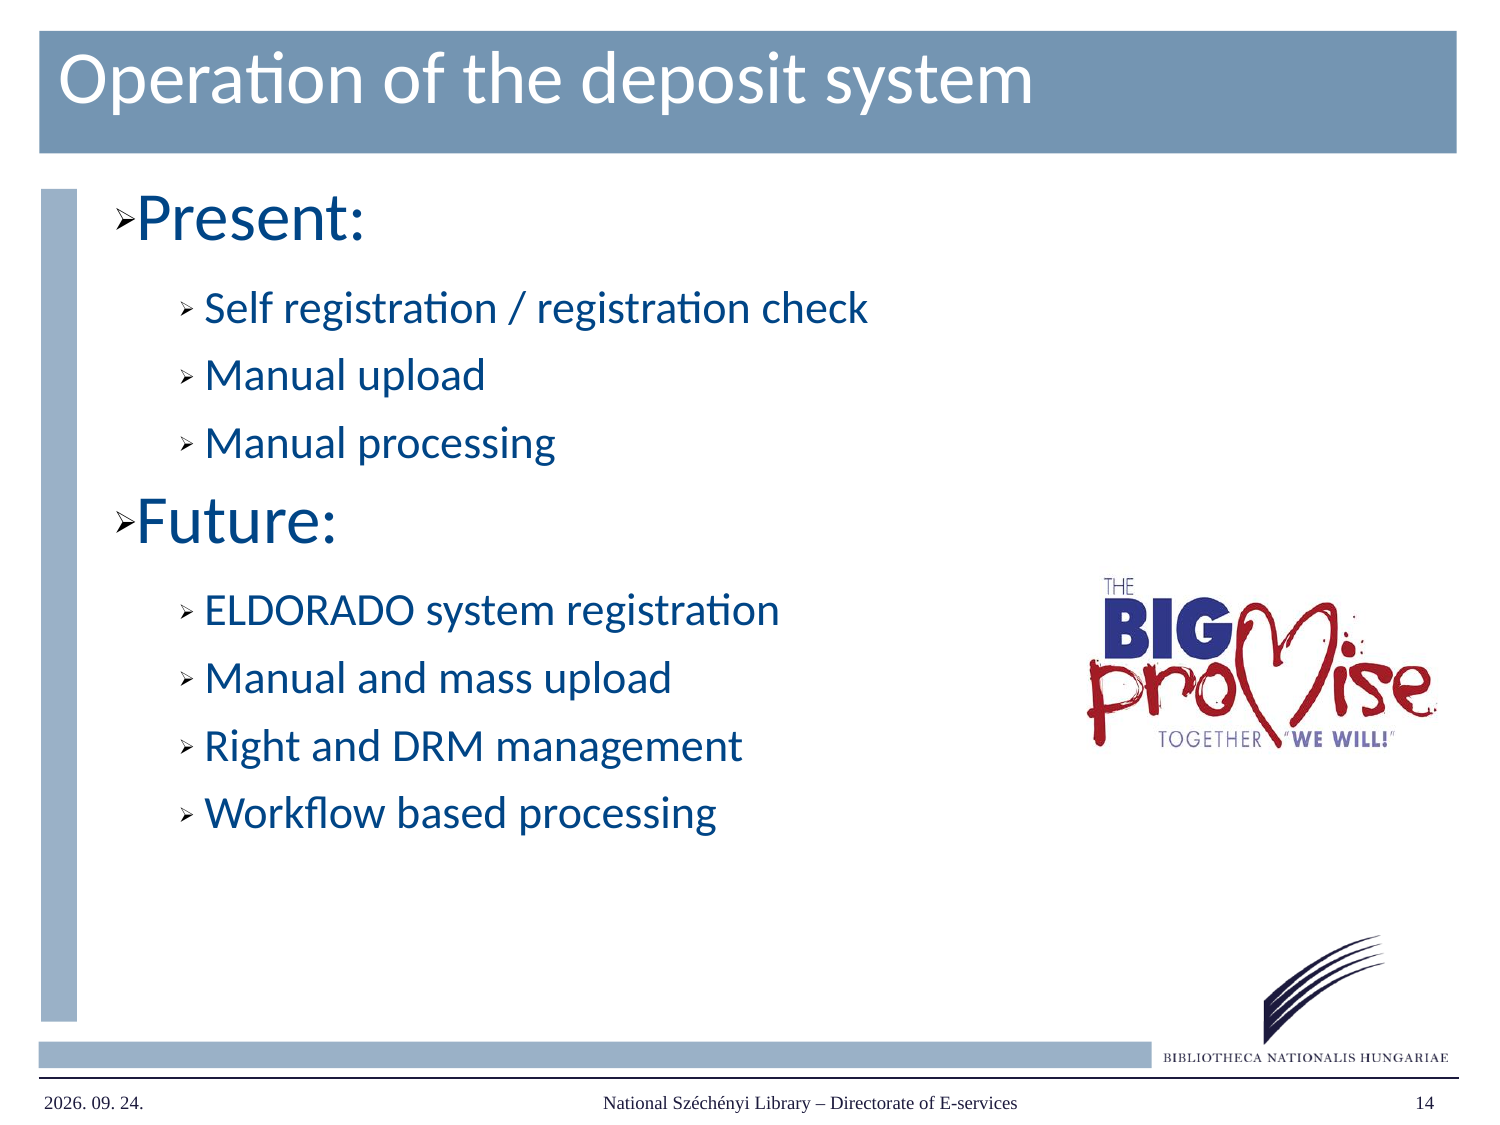

# Operation of the deposit system
Present:
 Self registration / registration check
 Manual upload
 Manual processing
Future:
 ELDORADO system registration
 Manual and mass upload
 Right and DRM management
 Workflow based processing